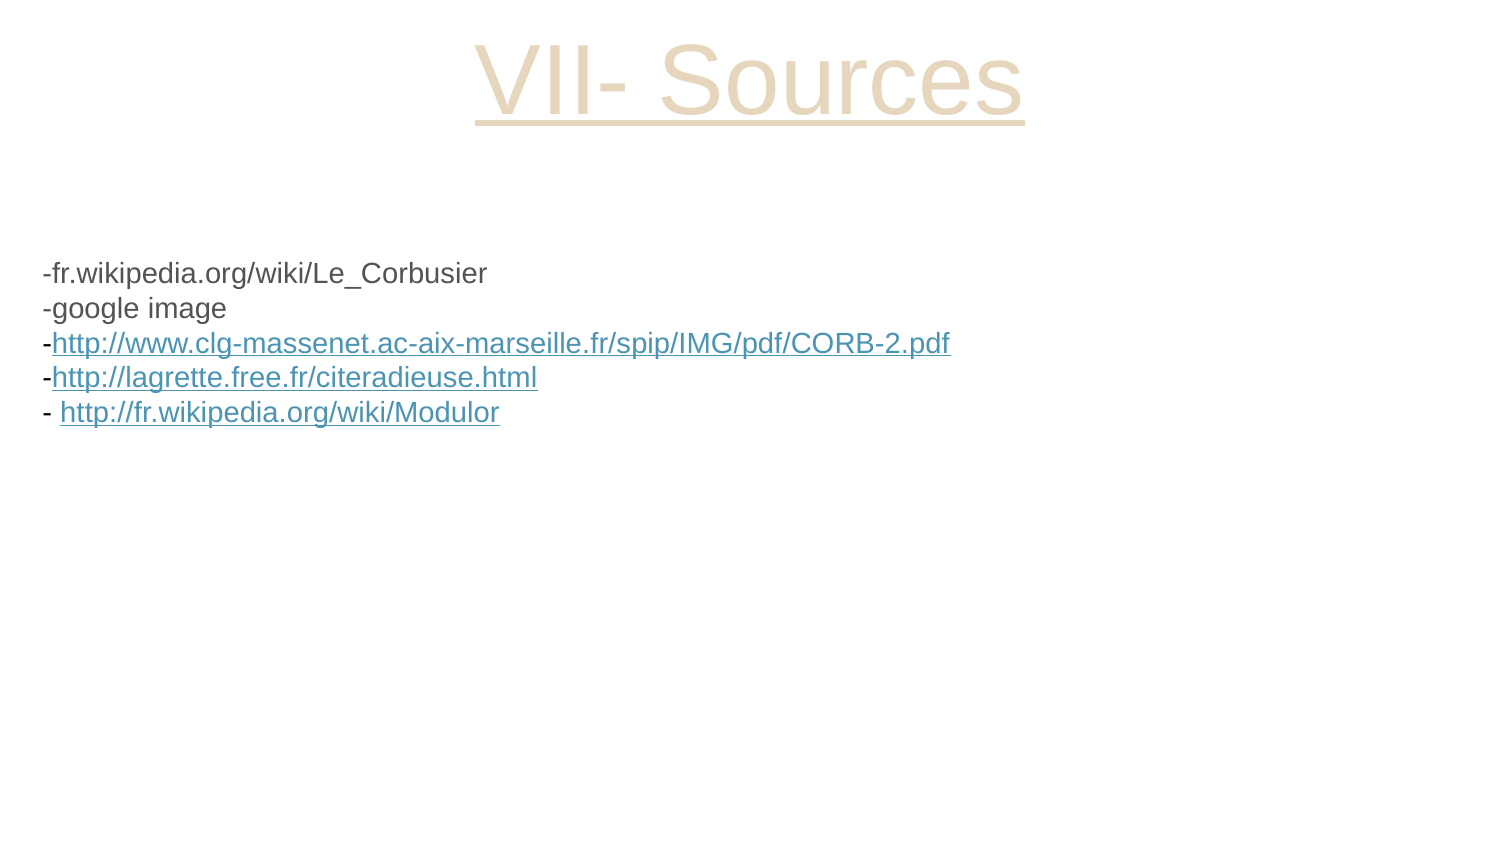

VII- Sources
-fr.wikipedia.org/wiki/Le_Corbusier
-google image
-http://www.clg-massenet.ac-aix-marseille.fr/spip/IMG/pdf/CORB-2.pdf
-http://lagrette.free.fr/citeradieuse.html
- http://fr.wikipedia.org/wiki/Modulor